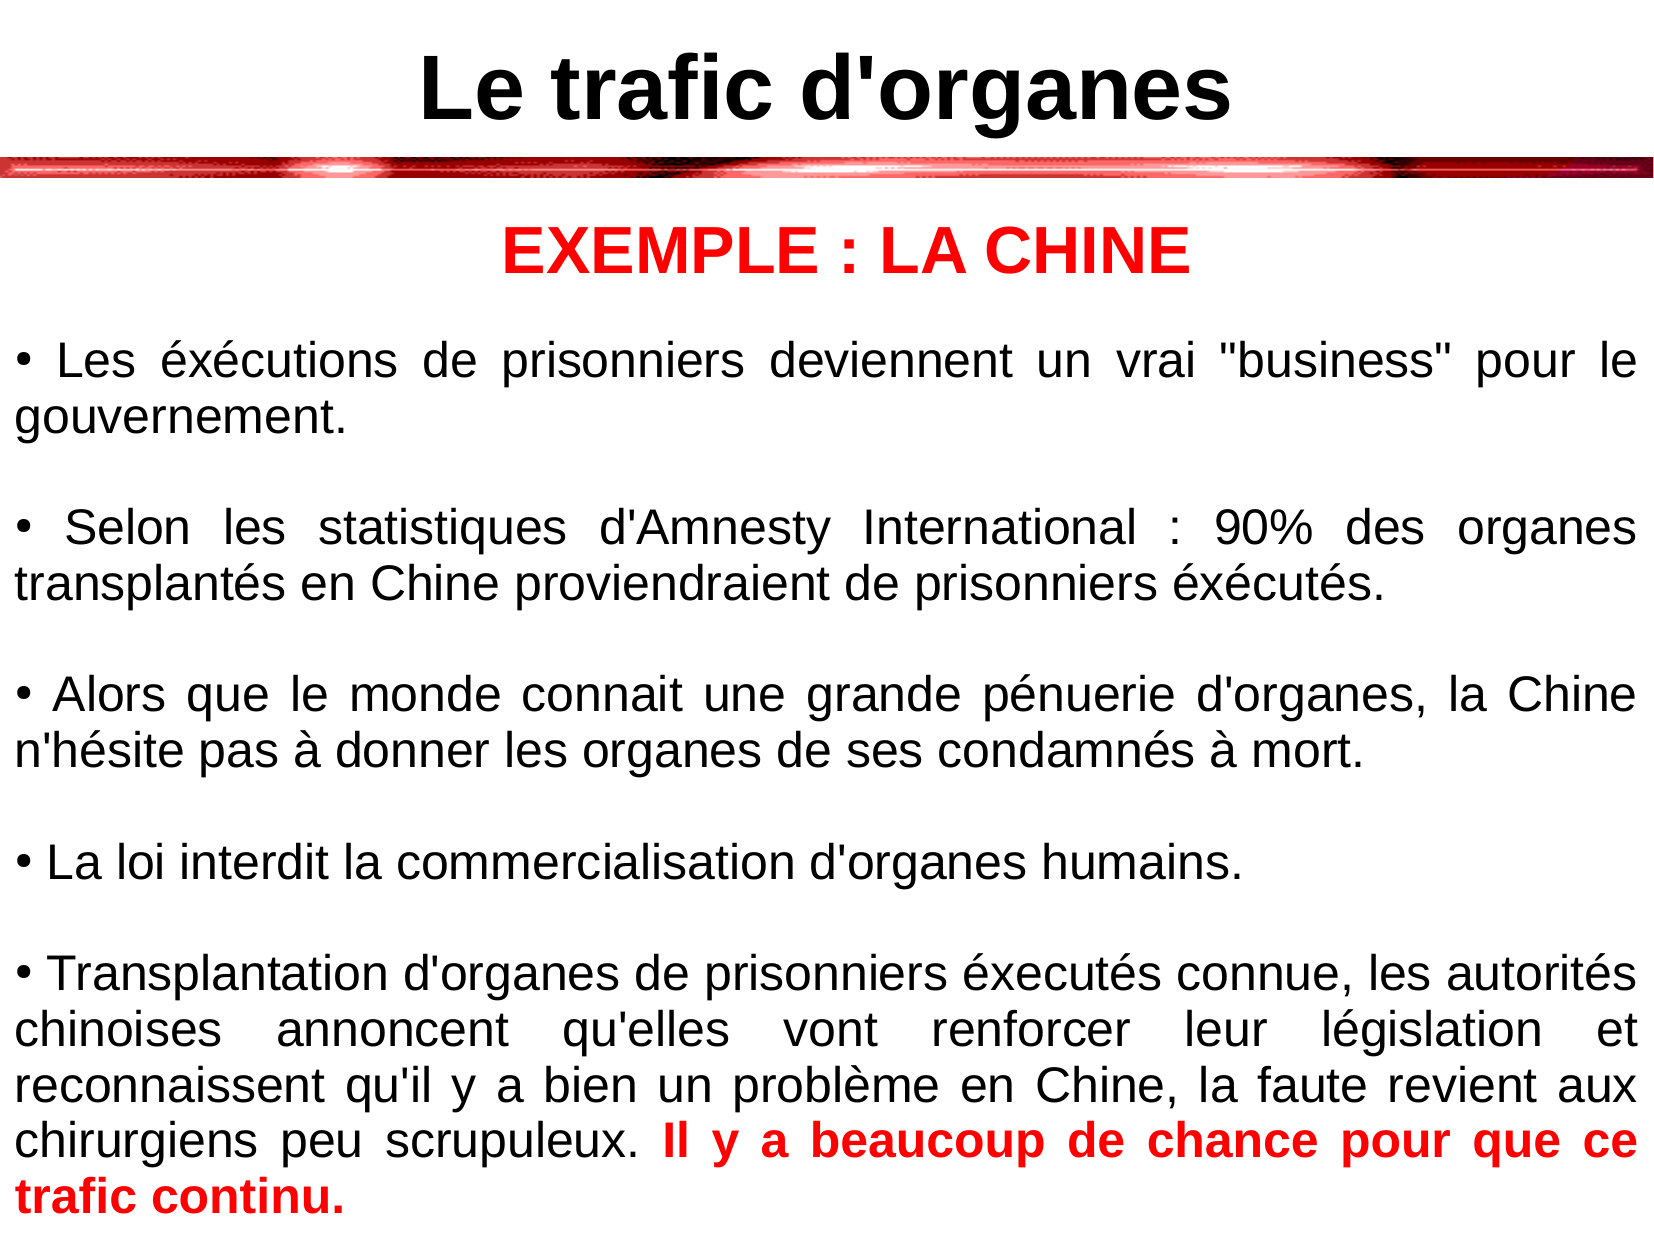

Le trafic d'organes
EXEMPLE : LA CHINE
 Les éxécutions de prisonniers deviennent un vrai "business" pour le gouvernement.
 Selon les statistiques d'Amnesty International : 90% des organes transplantés en Chine proviendraient de prisonniers éxécutés.
 Alors que le monde connait une grande pénuerie d'organes, la Chine n'hésite pas à donner les organes de ses condamnés à mort.
 La loi interdit la commercialisation d'organes humains.
 Transplantation d'organes de prisonniers éxecutés connue, les autorités chinoises annoncent qu'elles vont renforcer leur législation et reconnaissent qu'il y a bien un problème en Chine, la faute revient aux chirurgiens peu scrupuleux. Il y a beaucoup de chance pour que ce trafic continu.